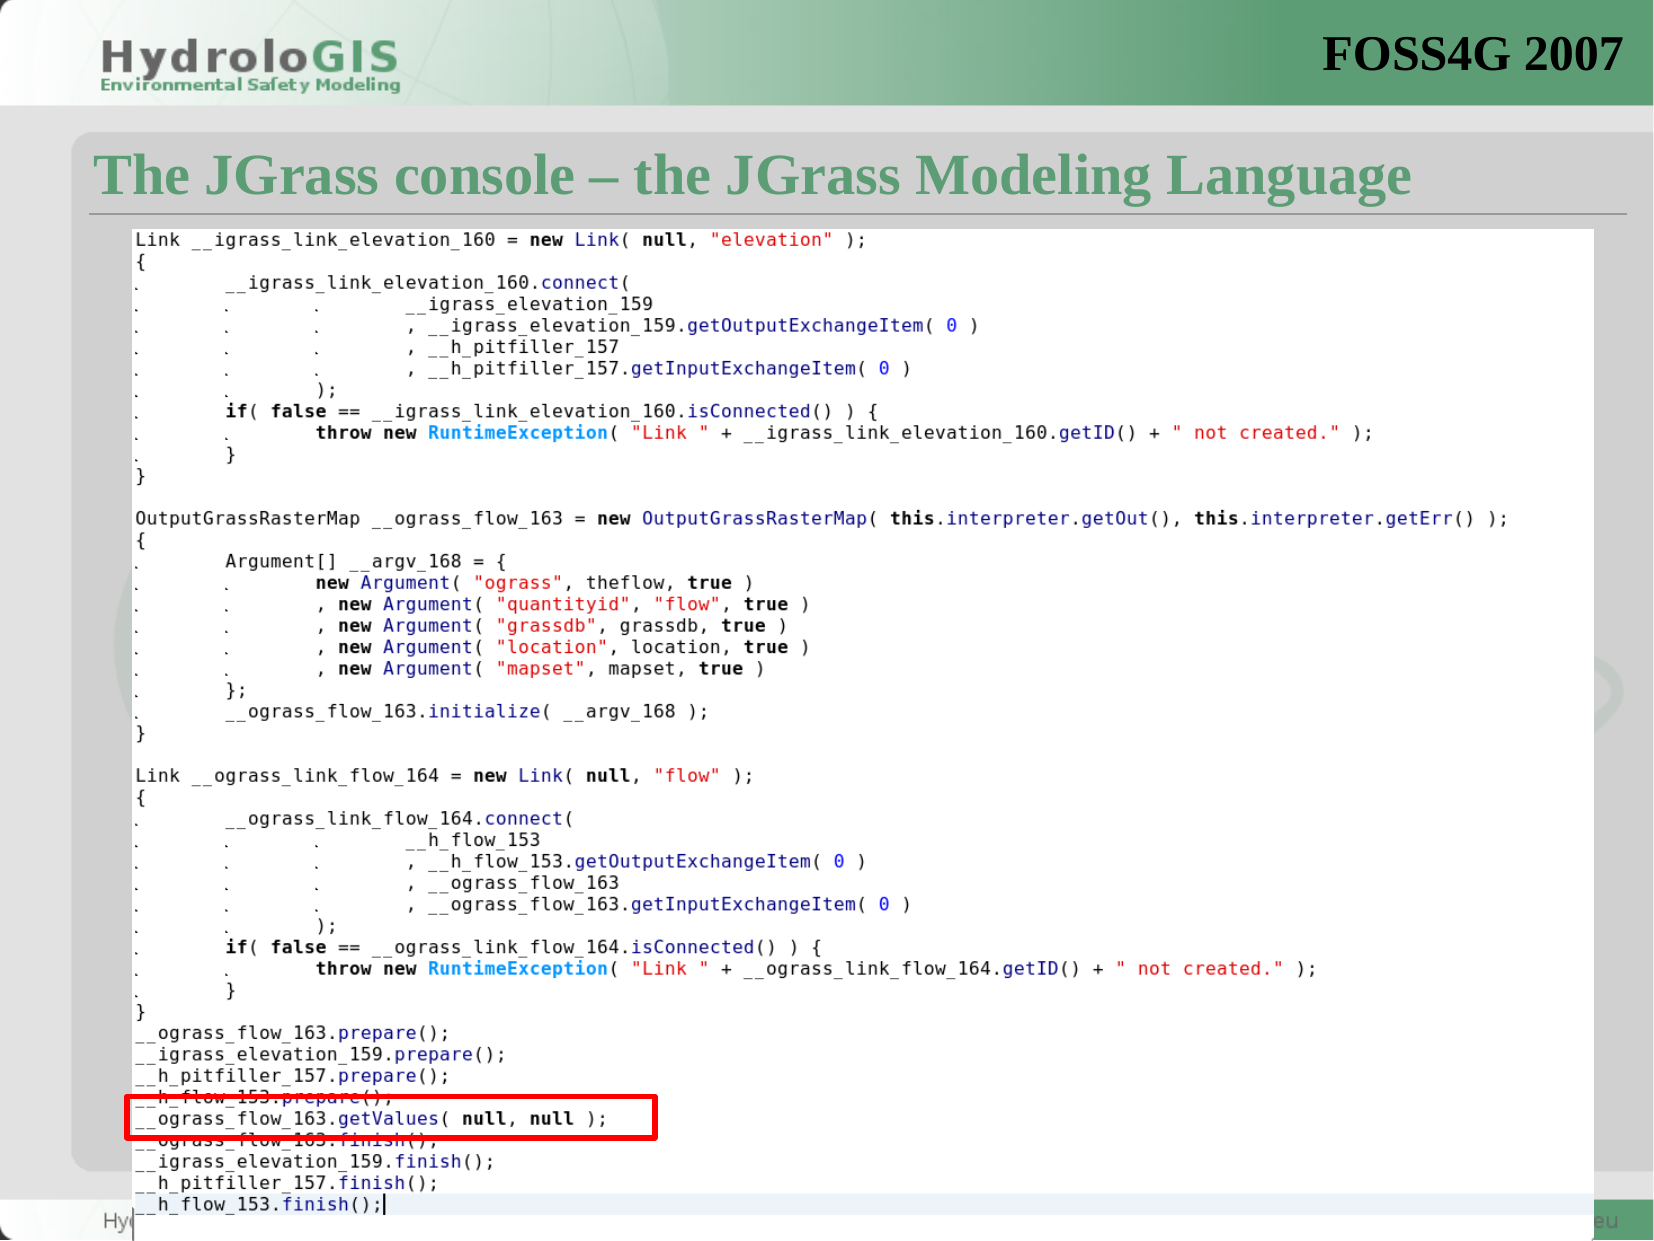

# The JGrass console – the JGrass Modeling Language